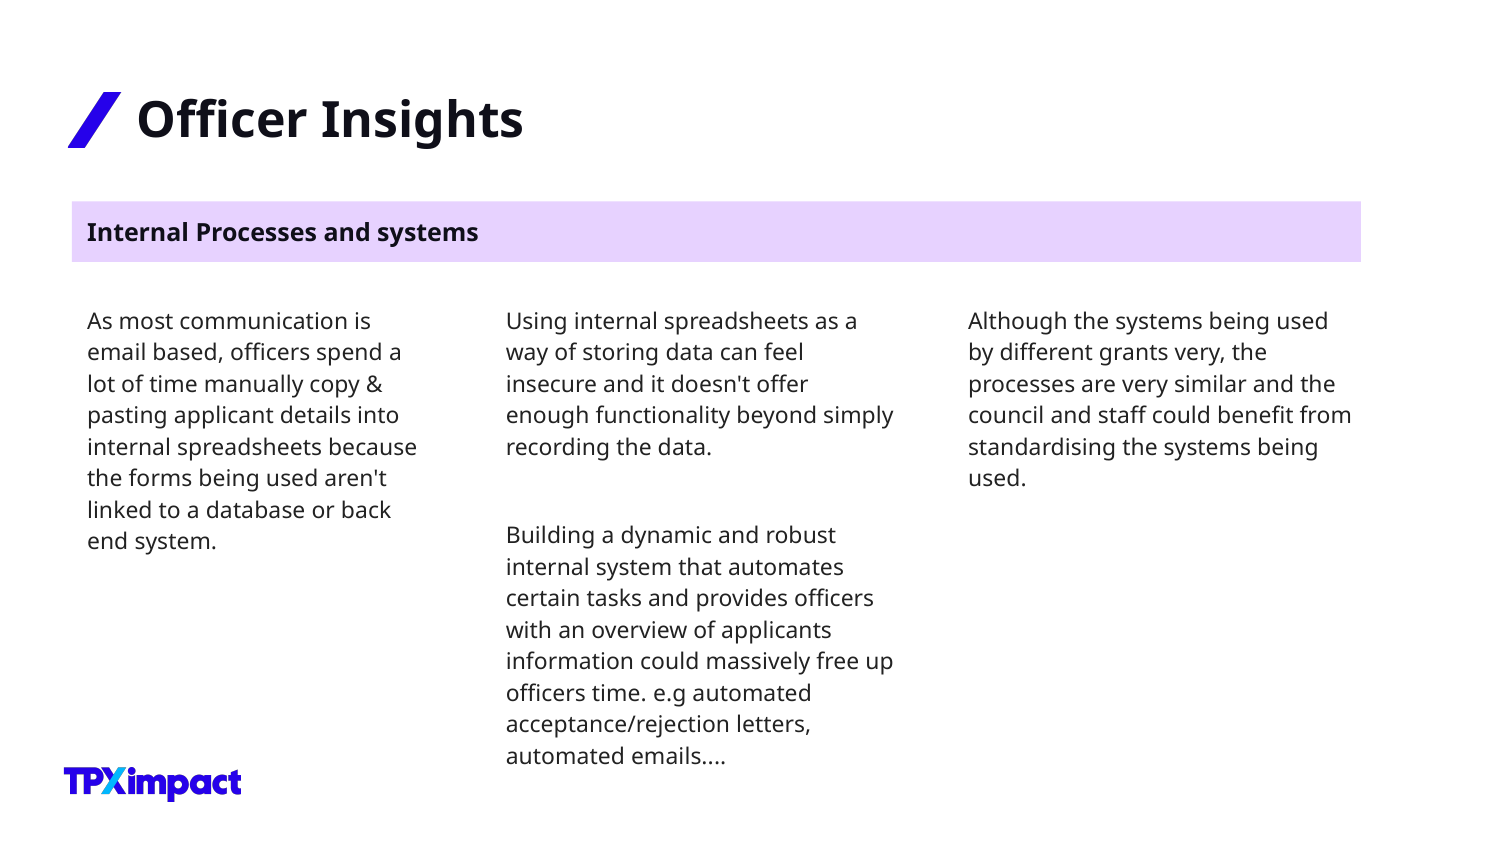

# Officer Insights
Internal Processes and systems
As most communication is email based, officers spend a lot of time manually copy & pasting applicant details into internal spreadsheets because the forms being used aren't linked to a database or back end system.
Using internal spreadsheets as a way of storing data can feel insecure and it doesn't offer enough functionality beyond simply recording the data.
Building a dynamic and robust internal system that automates certain tasks and provides officers with an overview of applicants information could massively free up officers time. e.g automated acceptance/rejection letters, automated emails....
Although the systems being used by different grants very, the processes are very similar and the council and staff could benefit from standardising the systems being used.